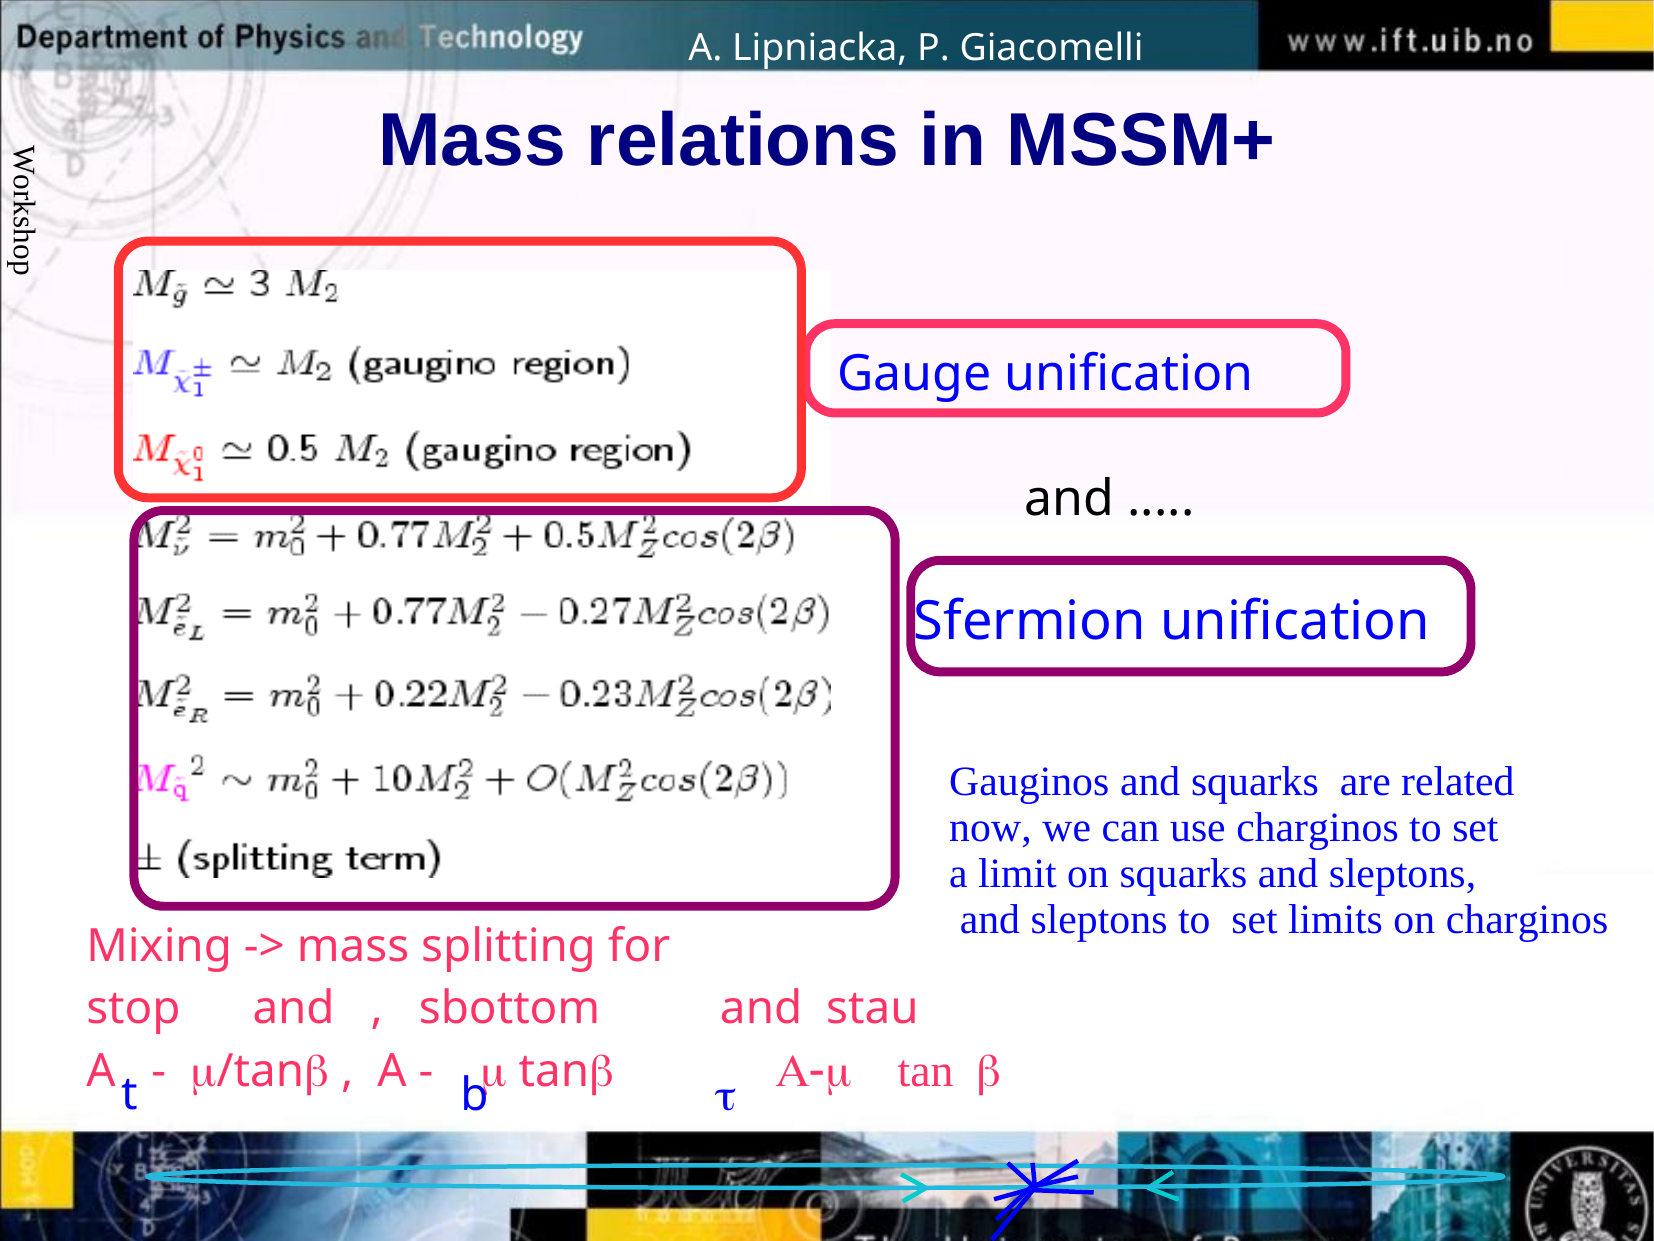

# Mass relations in MSSM+
Gauge unification
and .....
Sfermion unification
Gauginos and squarks are related
now, we can use charginos to set
a limit on squarks and sleptons,
 and sleptons to set limits on charginos
Mixing -> mass splitting for
stop and , sbottom and stau
A - /tan , A -  tantan
t
b 